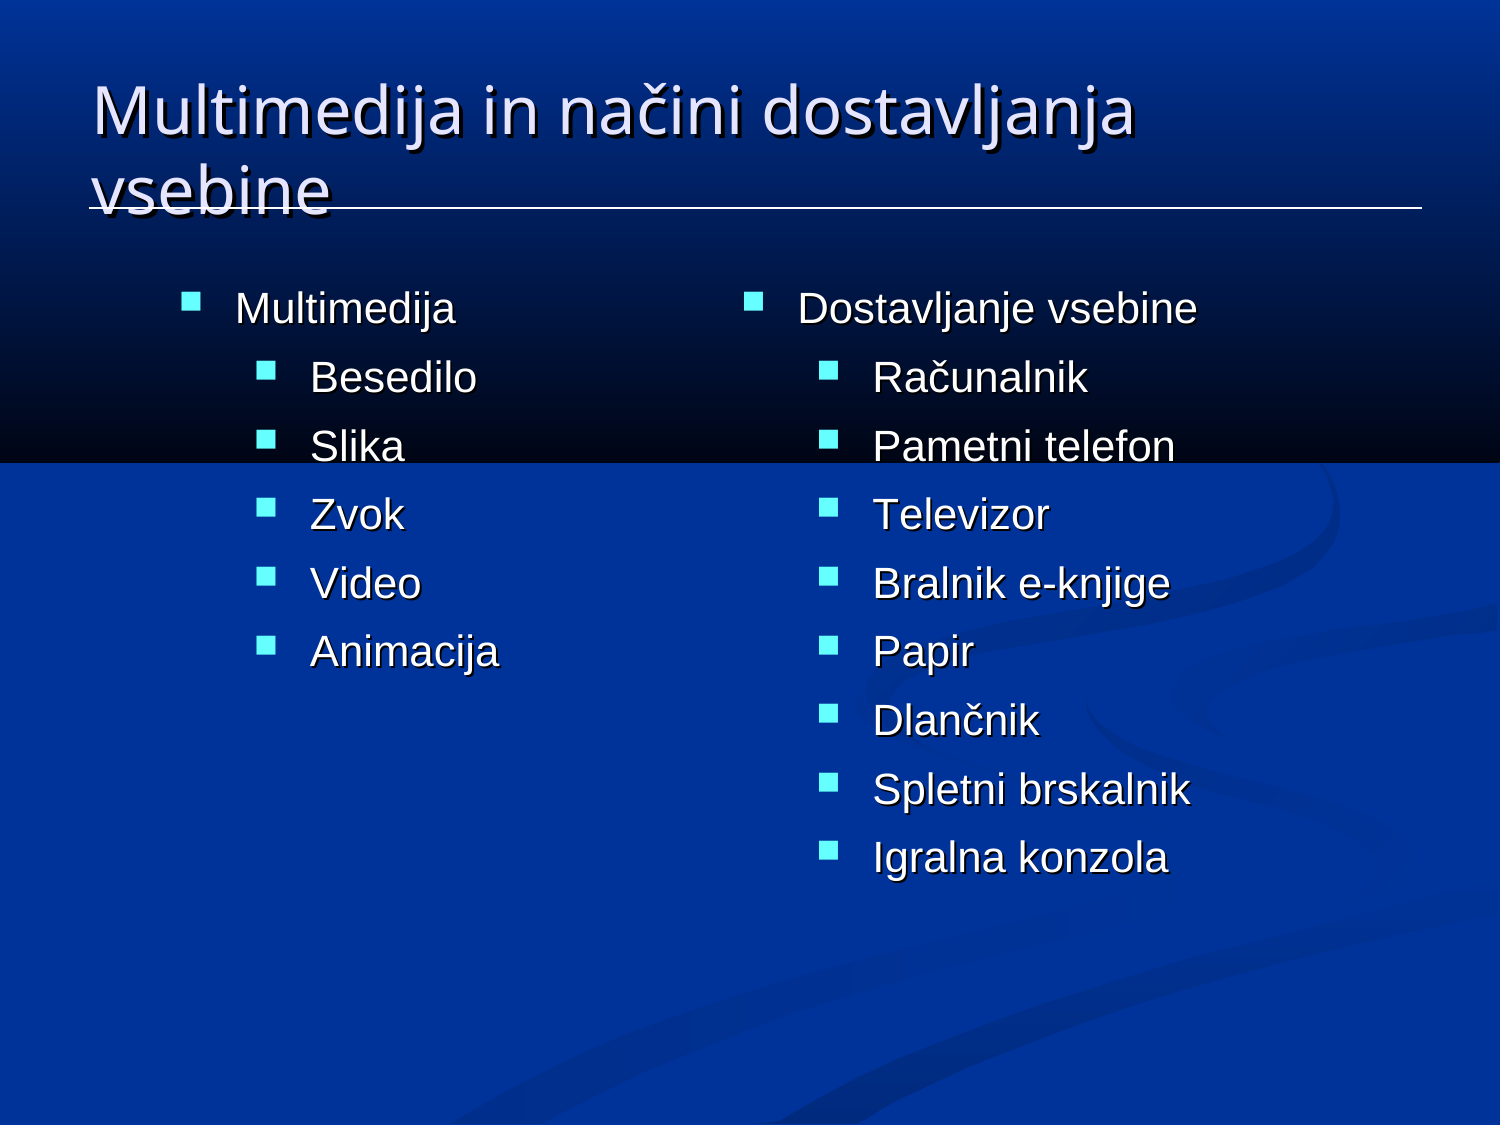

Multimedija in načini dostavljanja vsebine
Multimedija
Besedilo
Slika
Zvok
Video
Animacija
Dostavljanje vsebine
Računalnik
Pametni telefon
Televizor
Bralnik e-knjige
Papir
Dlančnik
Spletni brskalnik
Igralna konzola